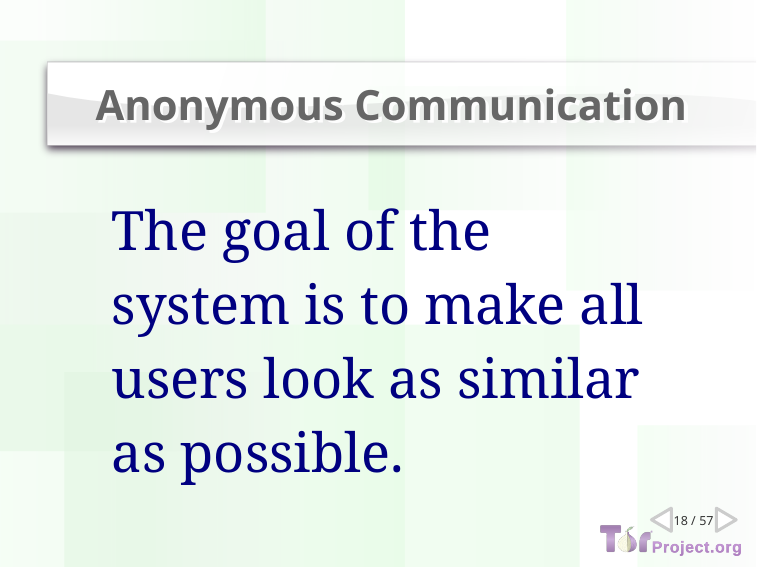

Anonymous Communication
The goal of the system is to make all users look as similar as possible.